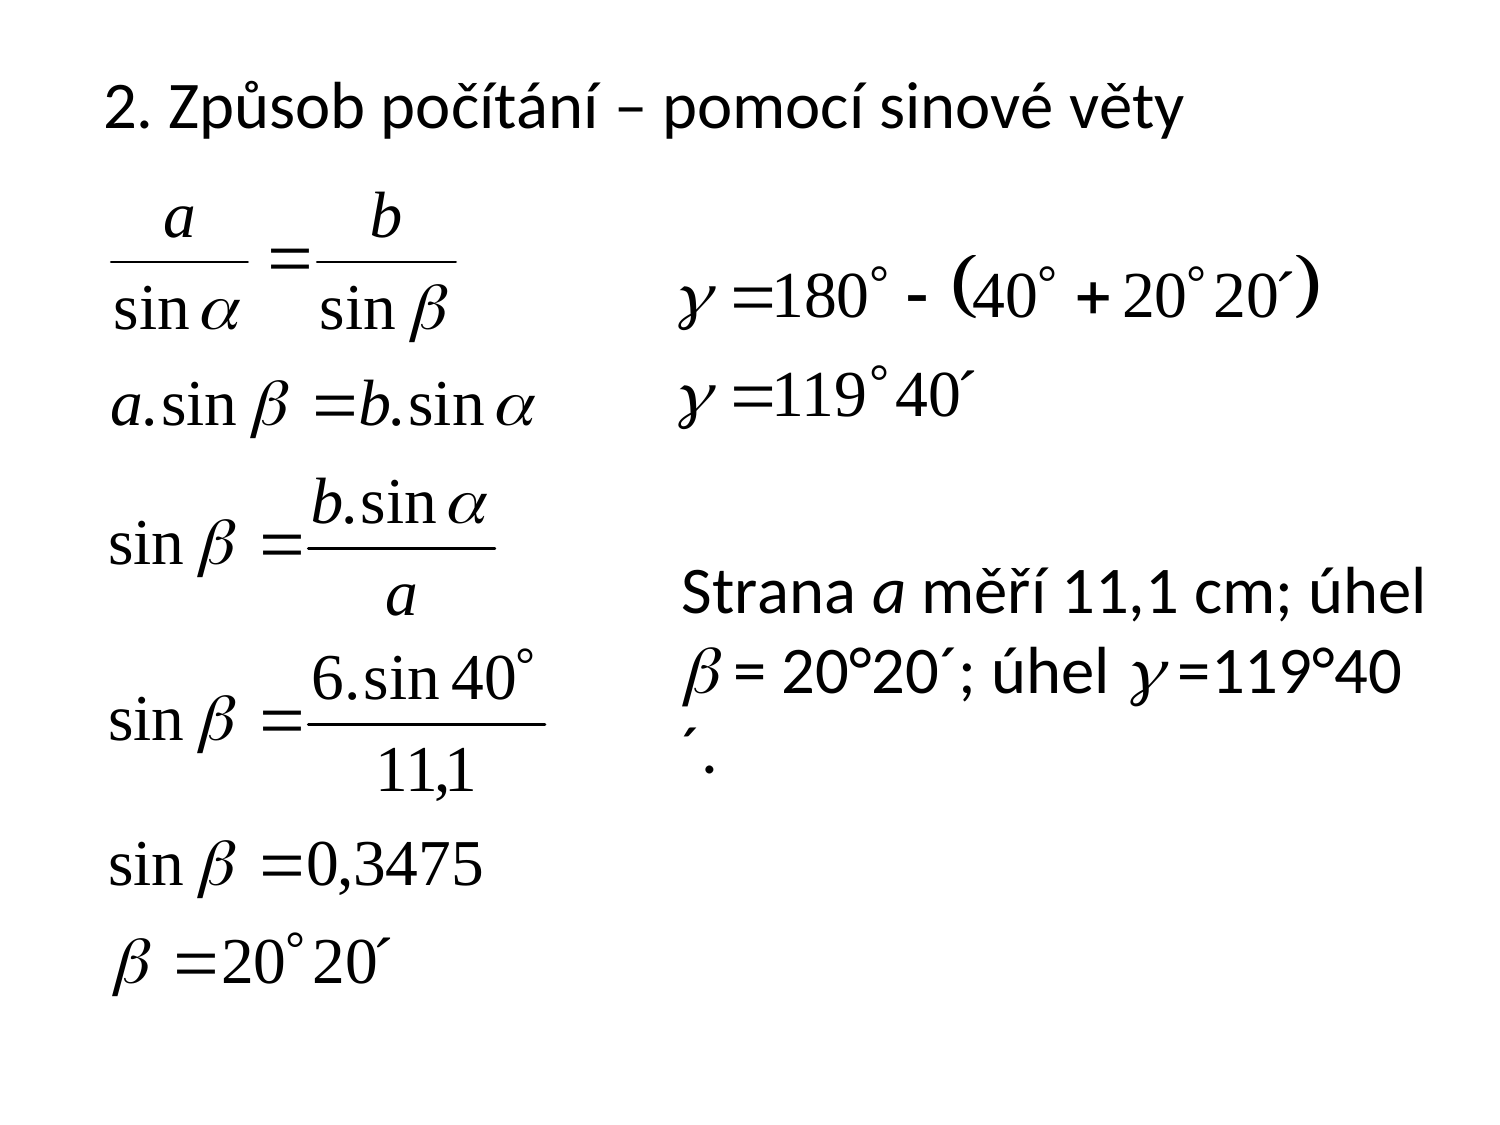

2. Způsob počítání – pomocí sinové věty
Strana a měří 11,1 cm; úhel  = 20°20´; úhel  =119°40´.